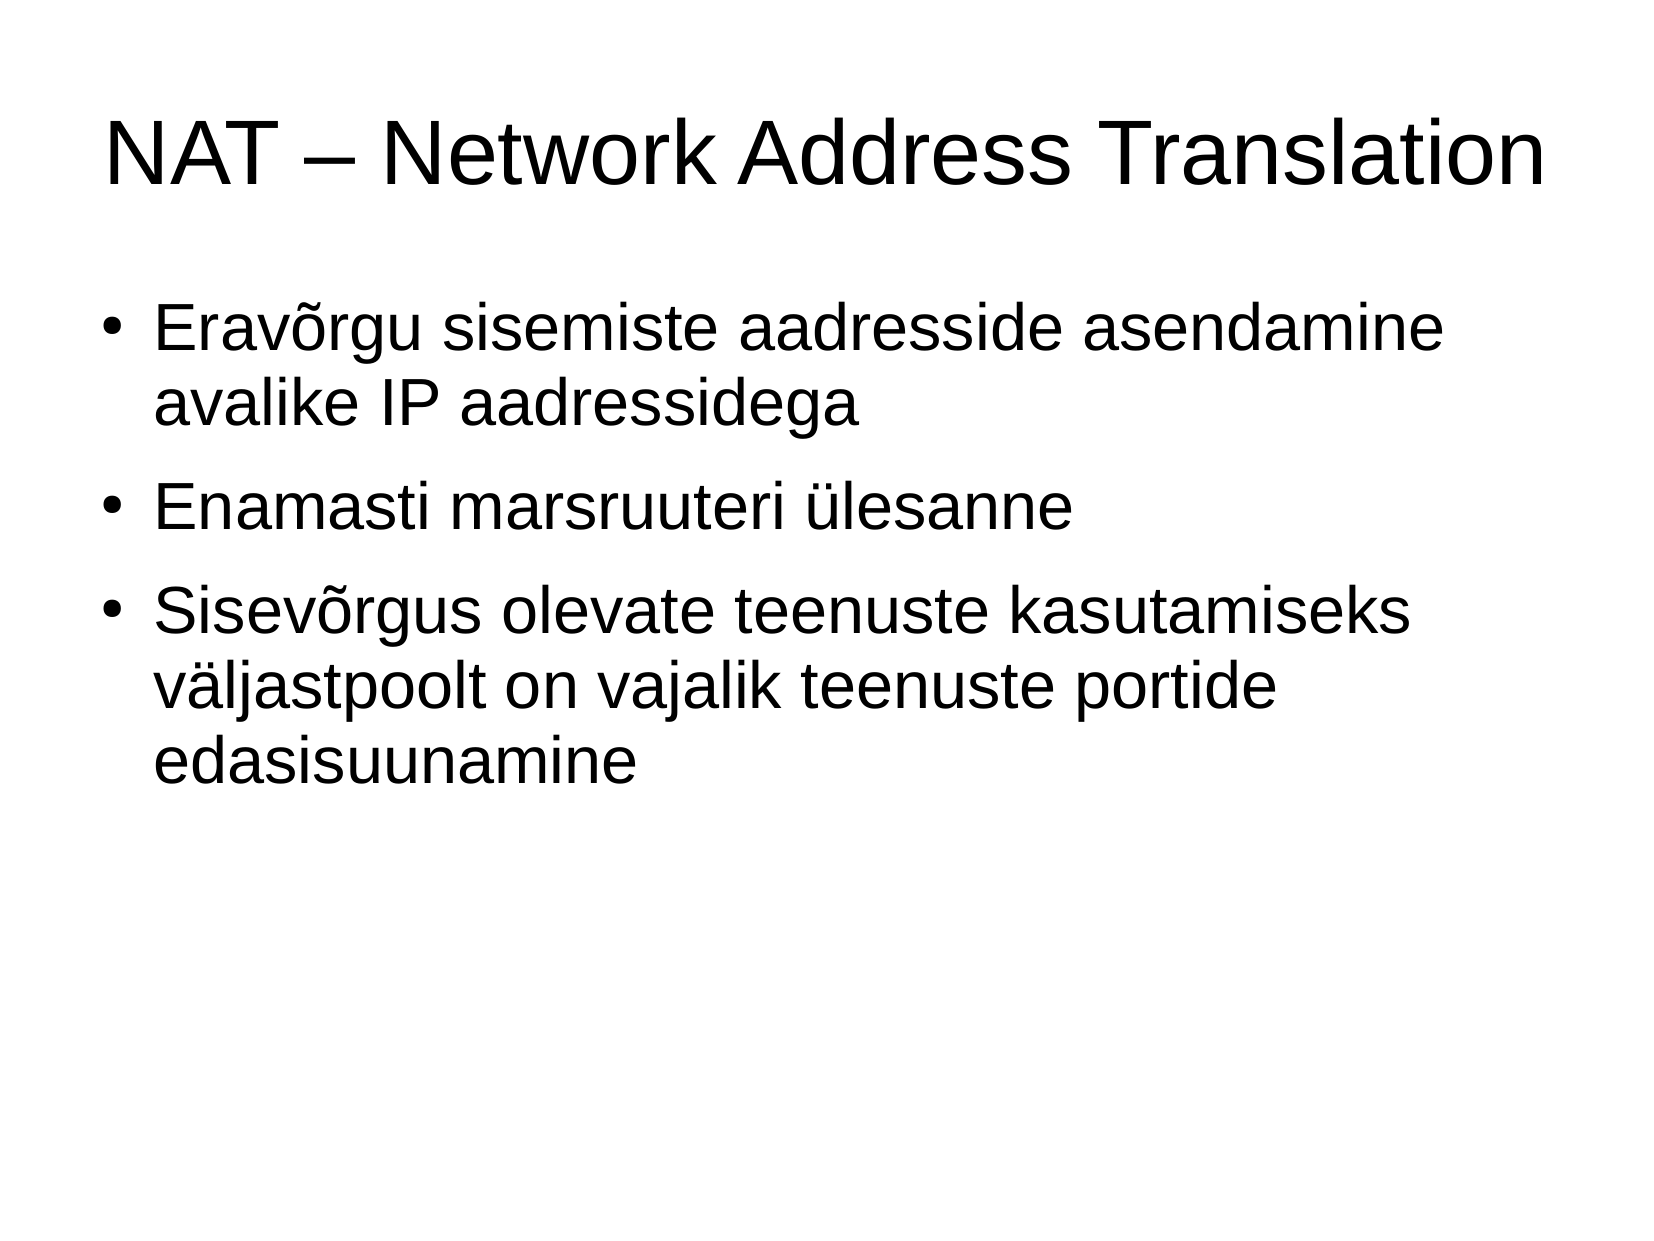

# NAT – Network Address Translation
Eravõrgu sisemiste aadresside asendamine avalike IP aadressidega
Enamasti marsruuteri ülesanne
Sisevõrgus olevate teenuste kasutamiseks väljastpoolt on vajalik teenuste portide edasisuunamine